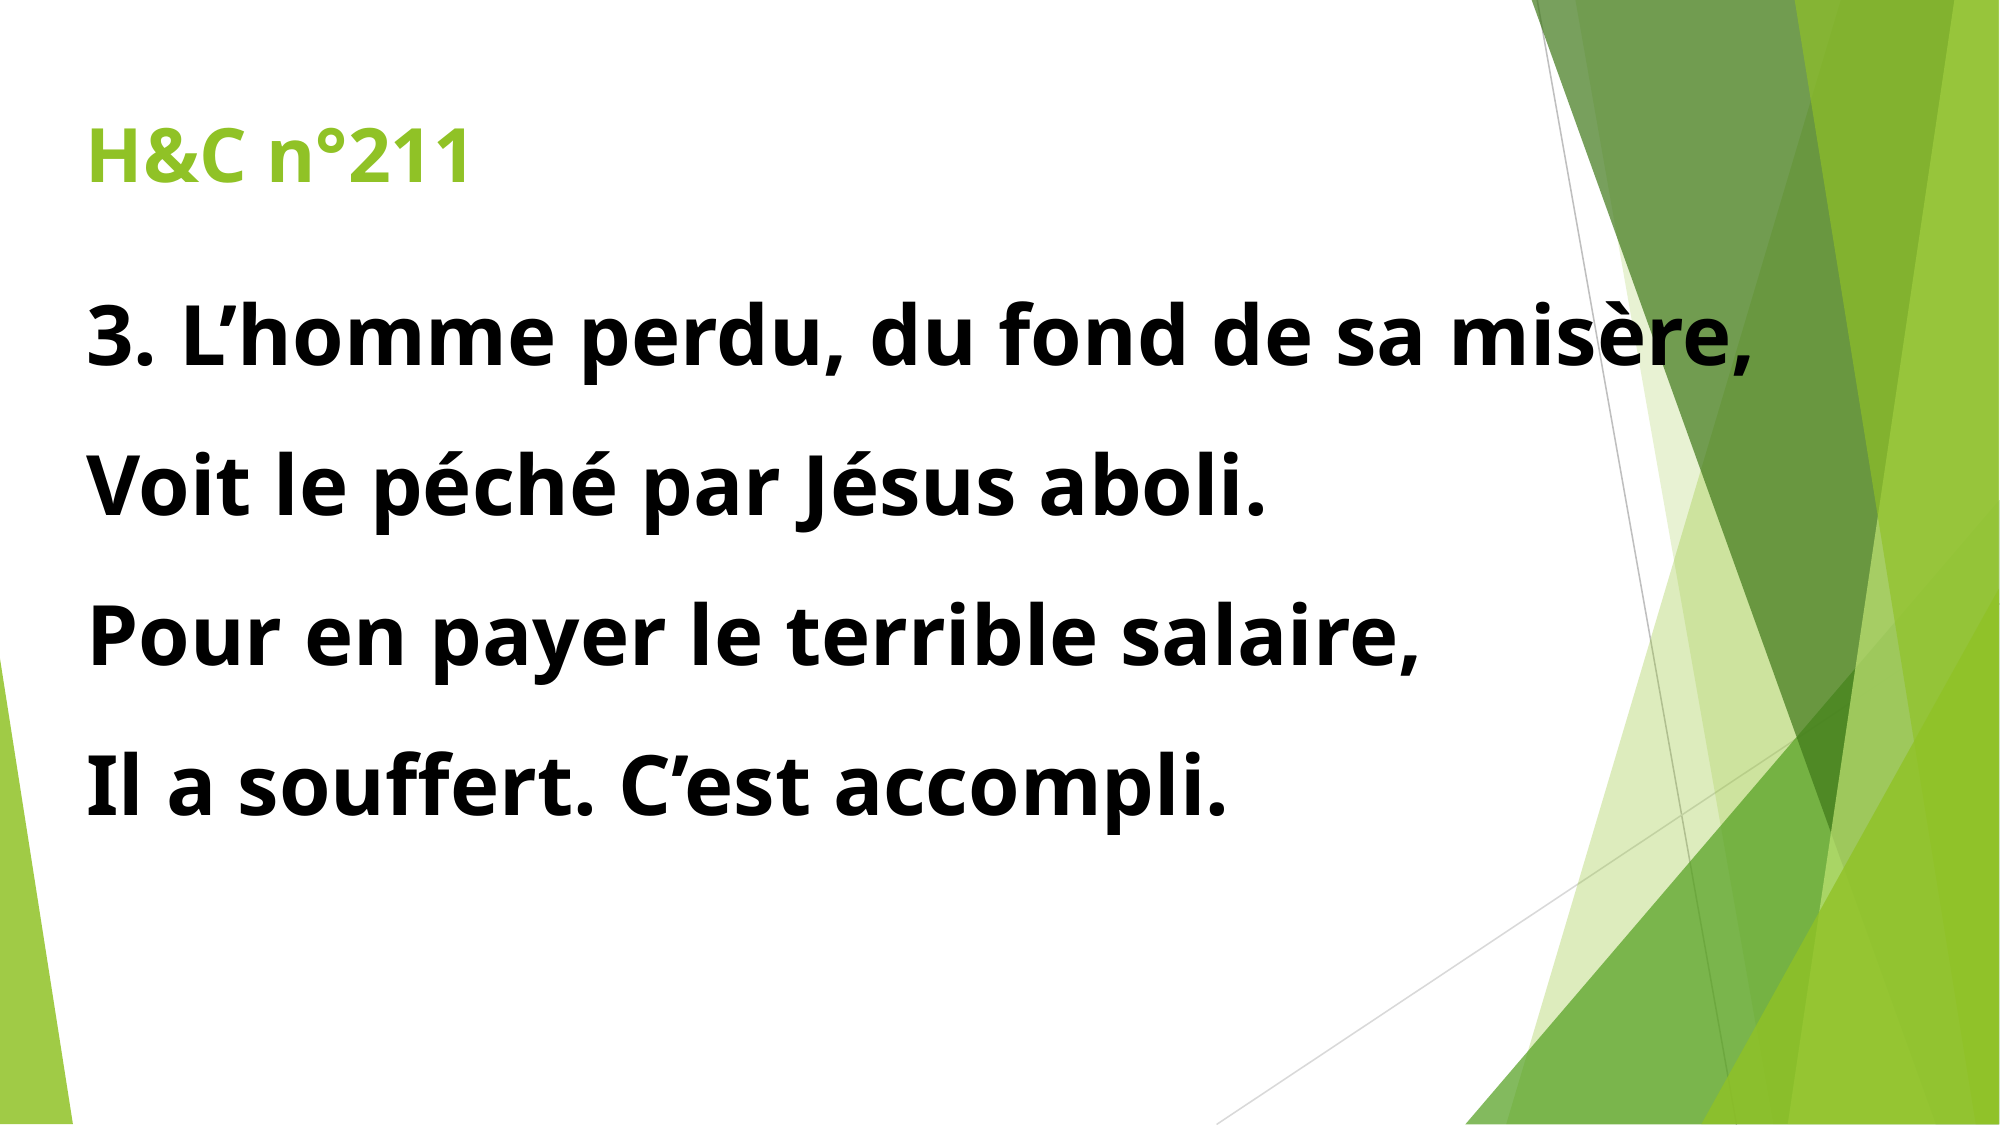

H&C n°211
3. L’homme perdu, du fond de sa misère,
Voit le péché par Jésus aboli.
Pour en payer le terrible salaire,
Il a souffert. C’est accompli.